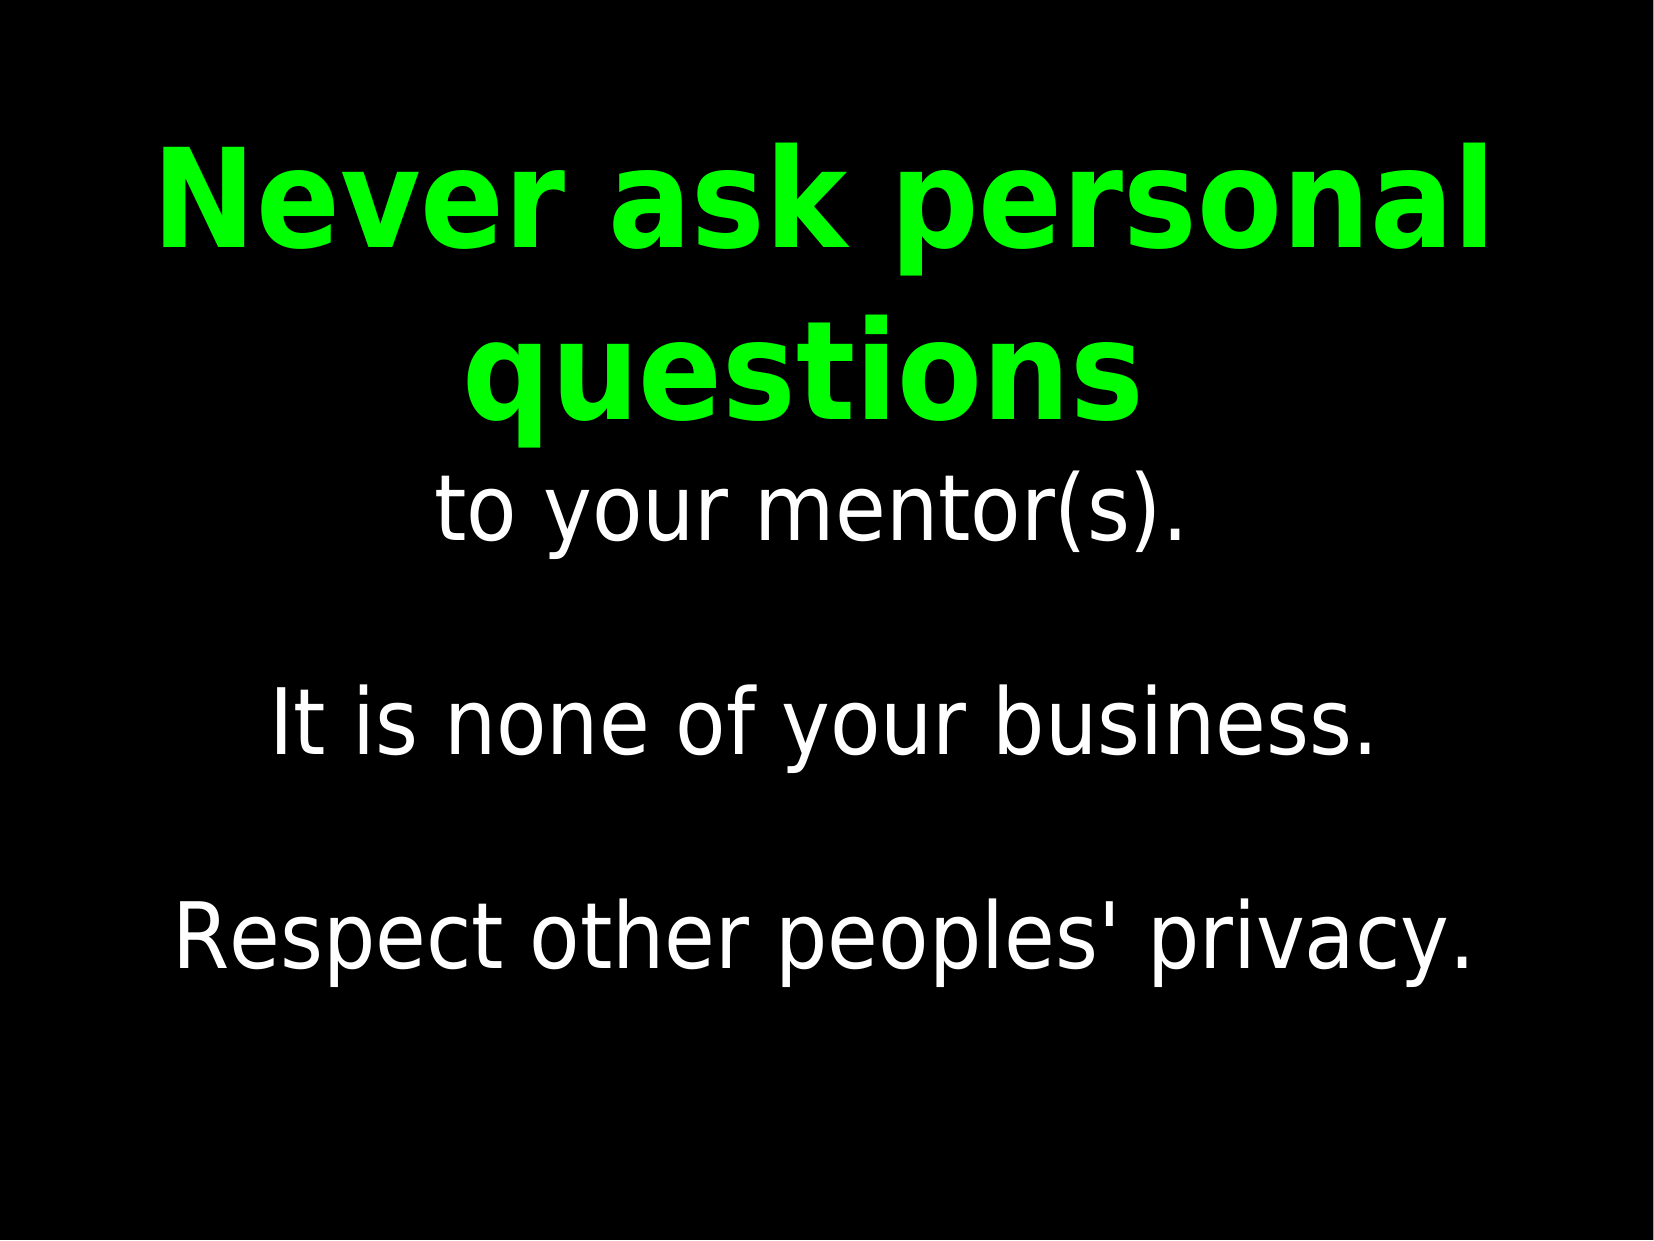

Never ask personal questions
to your mentor(s).
It is none of your business.
Respect other peoples' privacy.